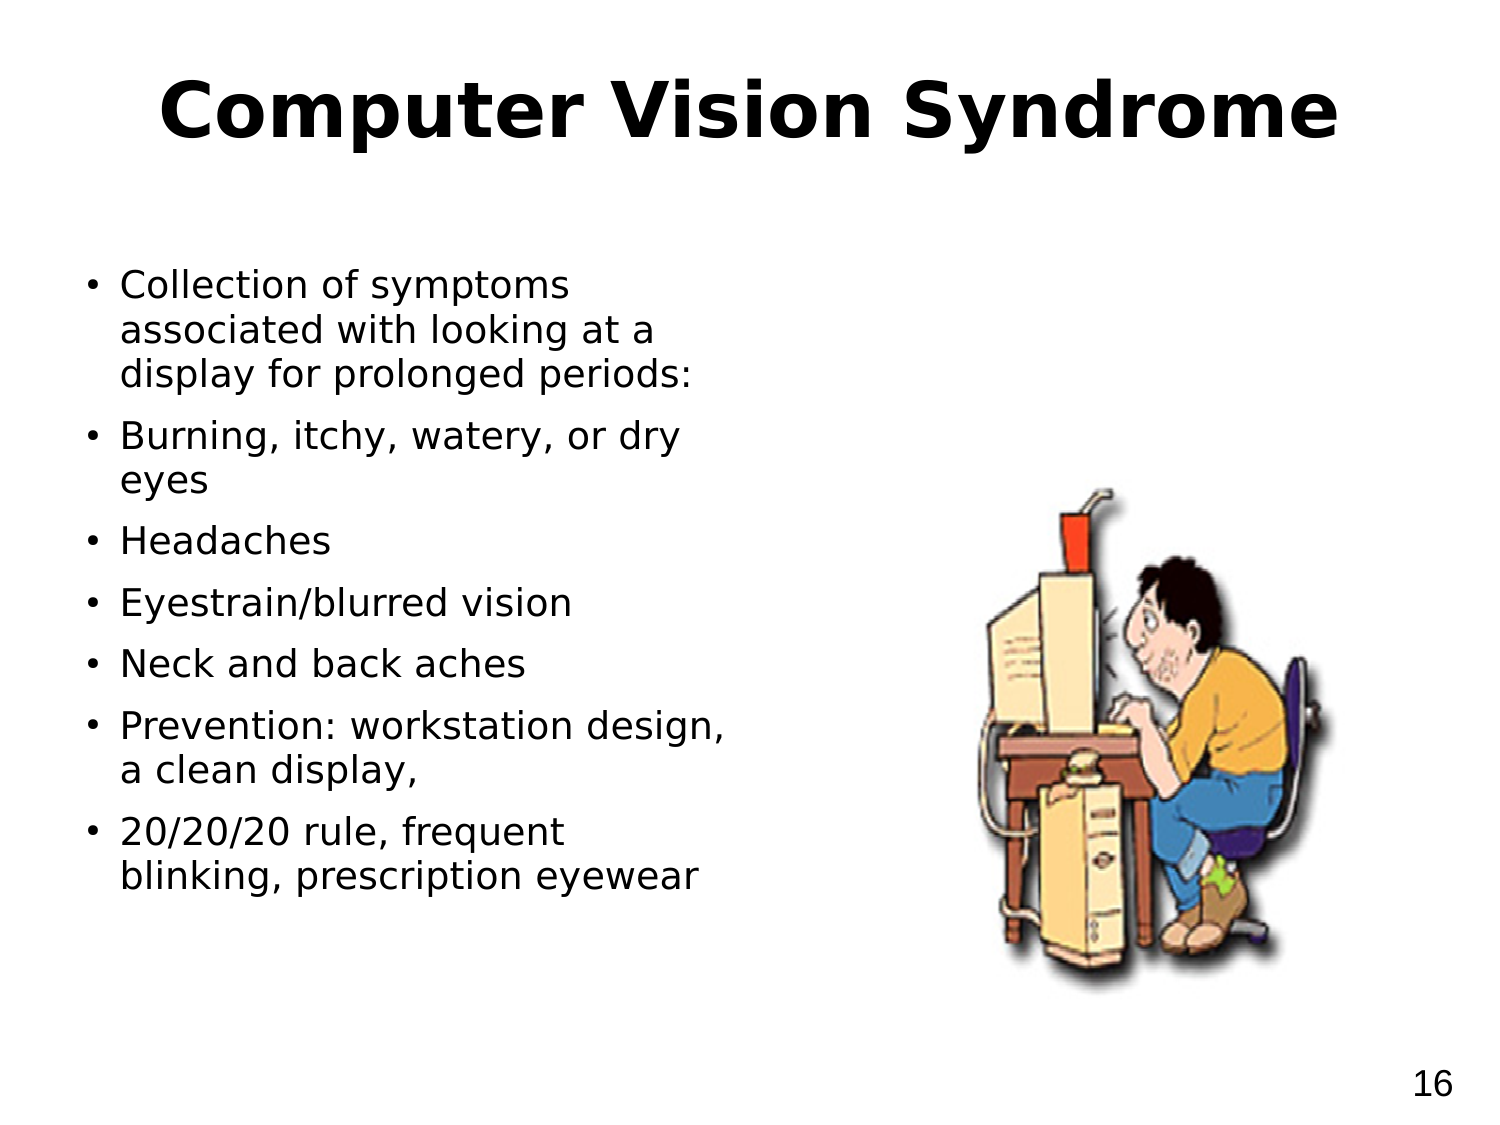

Computer Vision Syndrome
# Collection of symptoms associated with looking at a display for prolonged periods:
Burning, itchy, watery, or dry eyes
Headaches
Eyestrain/blurred vision
Neck and back aches
Prevention: workstation design, a clean display,
20/20/20 rule, frequent blinking, prescription eyewear